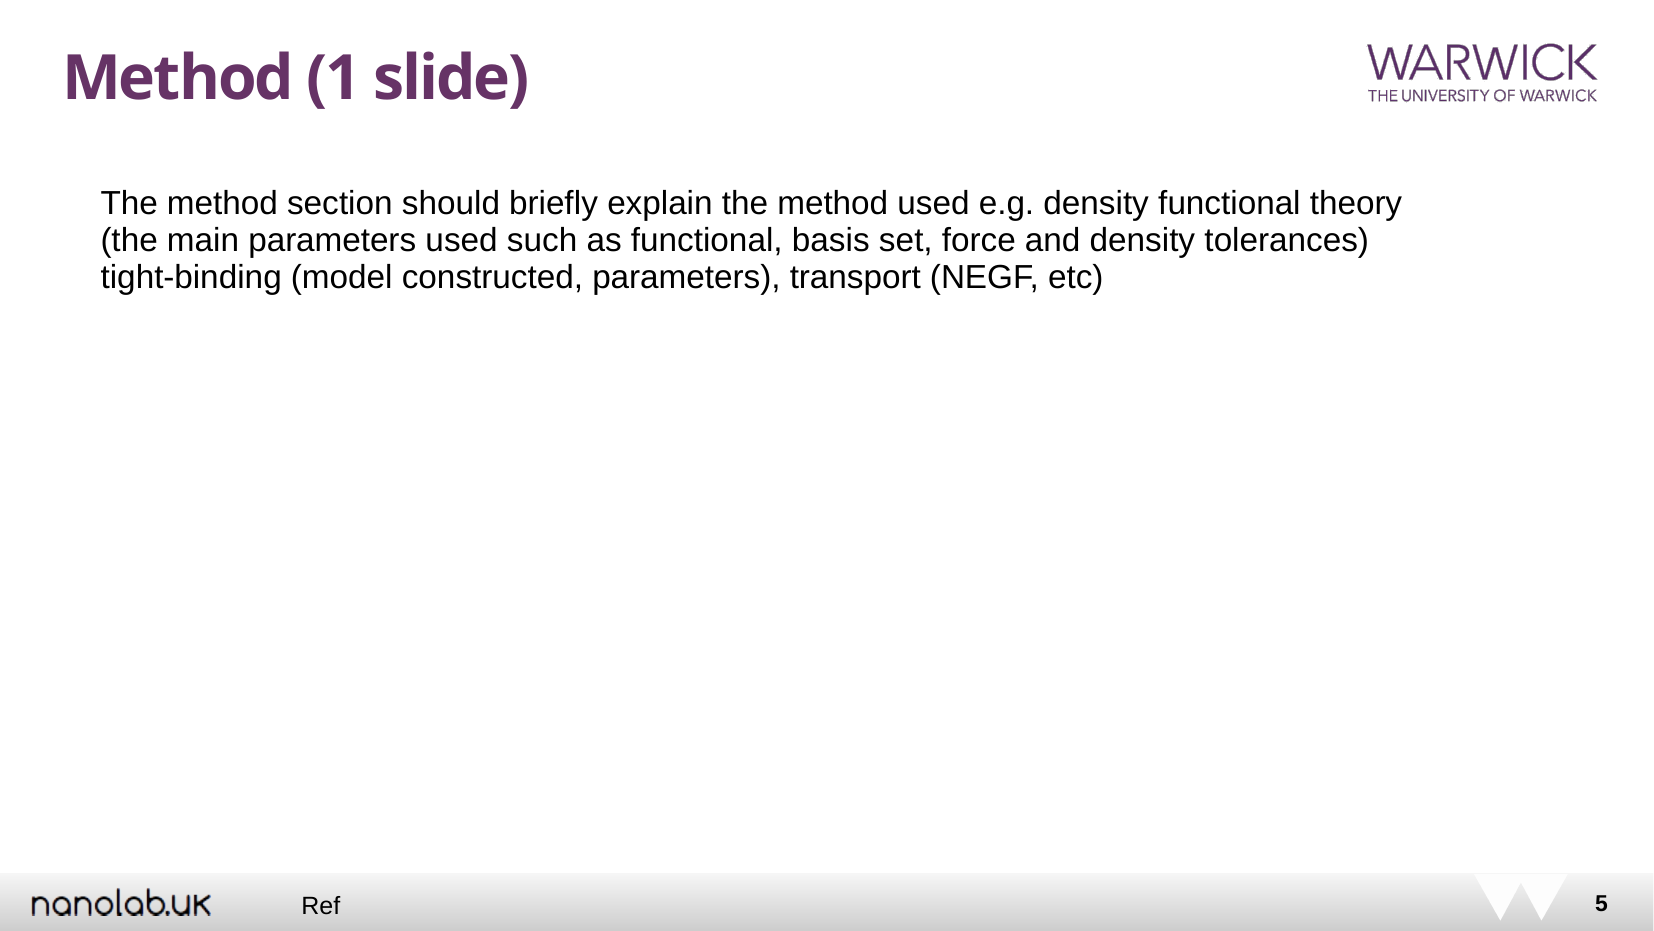

Method (1 slide)
The method section should briefly explain the method used e.g. density functional theory (the main parameters used such as functional, basis set, force and density tolerances) tight-binding (model constructed, parameters), transport (NEGF, etc)
Ref